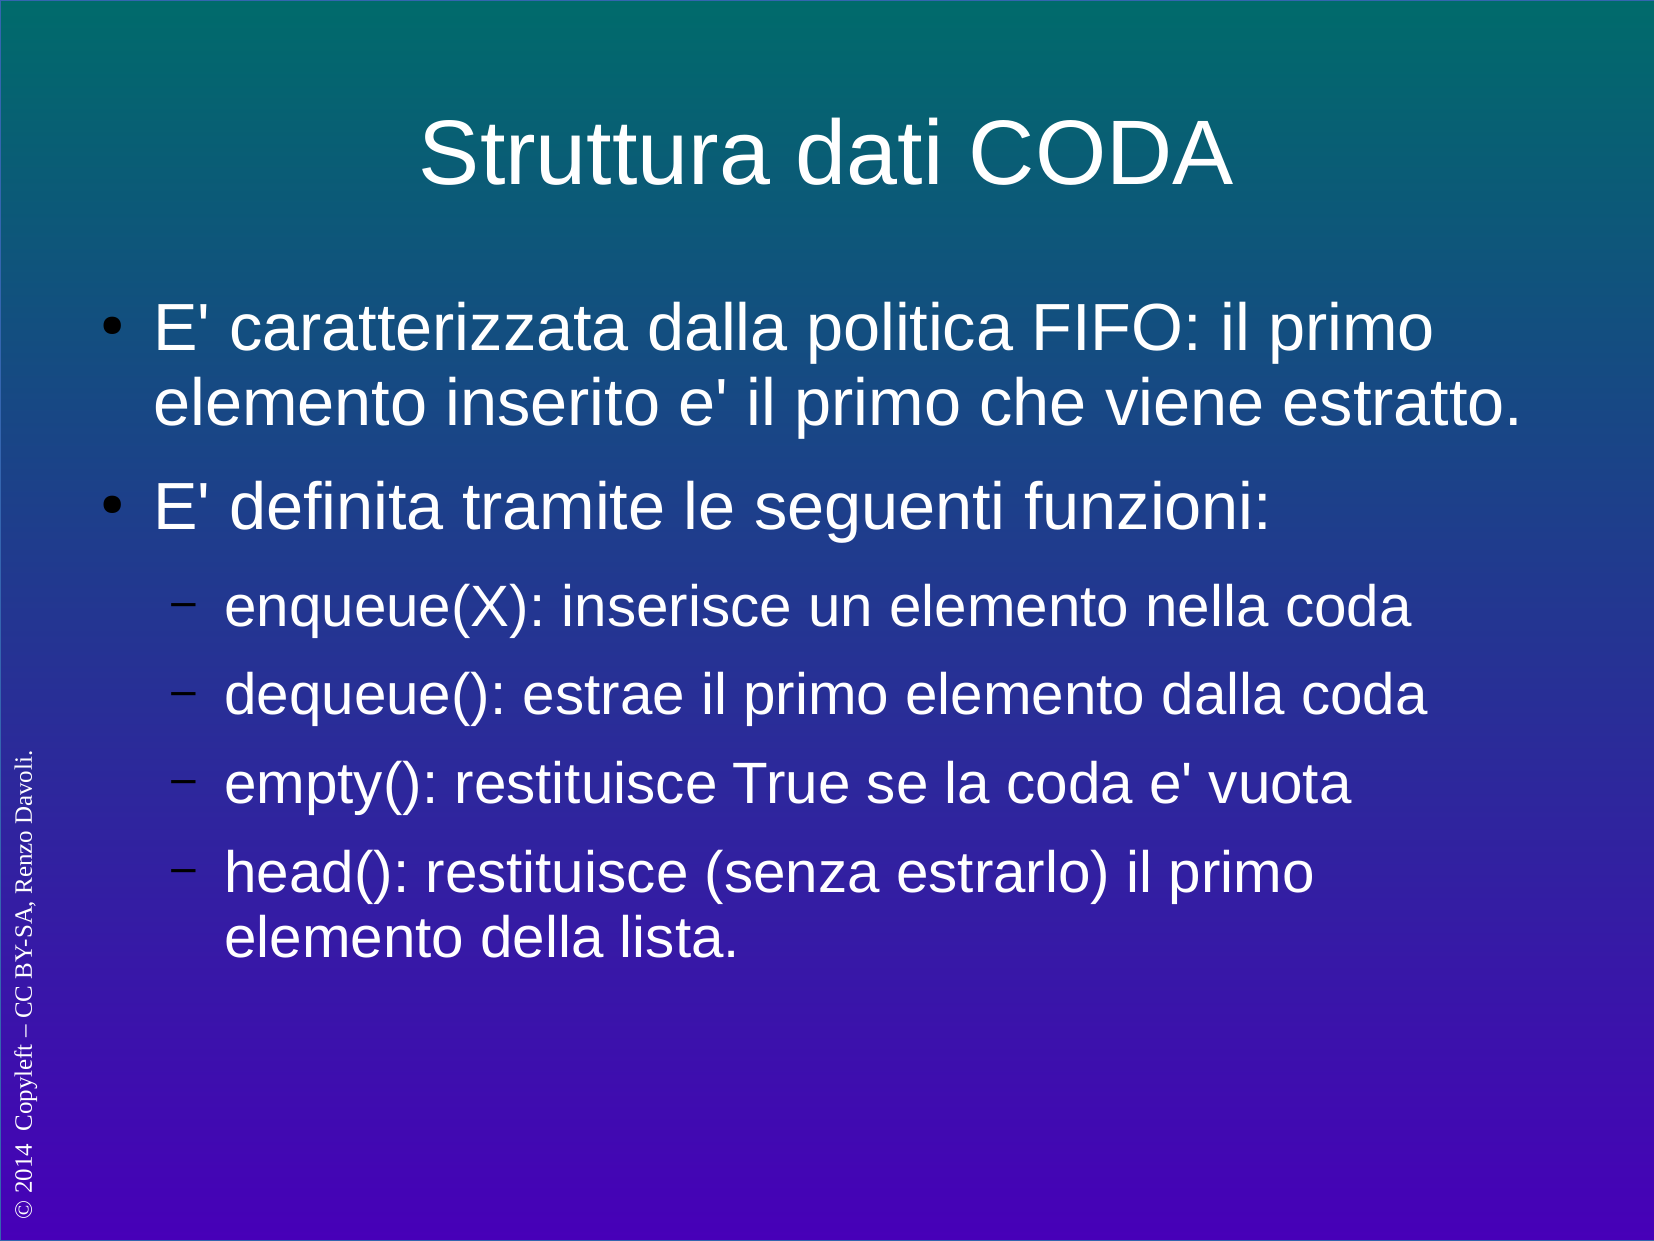

# Struttura dati CODA
E' caratterizzata dalla politica FIFO: il primo elemento inserito e' il primo che viene estratto.
E' definita tramite le seguenti funzioni:
enqueue(X): inserisce un elemento nella coda
dequeue(): estrae il primo elemento dalla coda
empty(): restituisce True se la coda e' vuota
head(): restituisce (senza estrarlo) il primo elemento della lista.